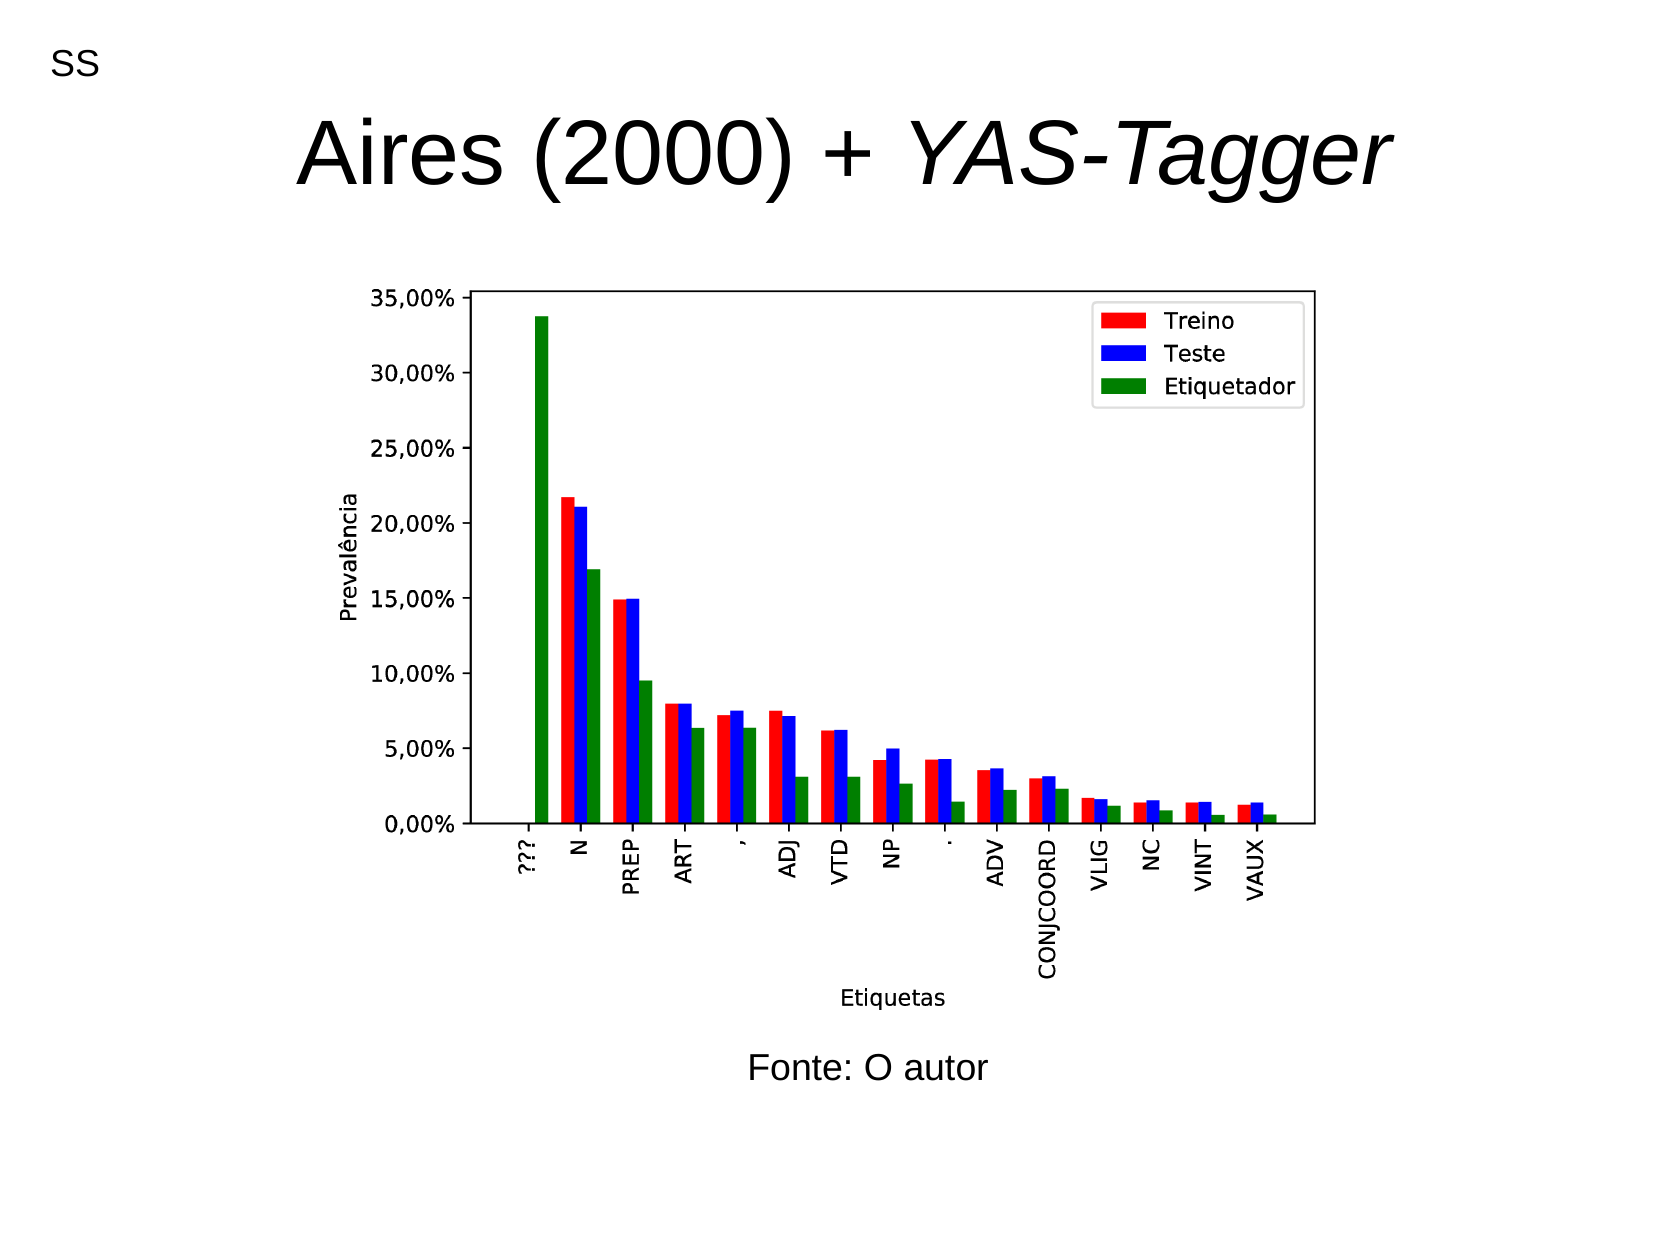

SS
# Aires (2000) + YAS-Tagger
Fonte: O autor